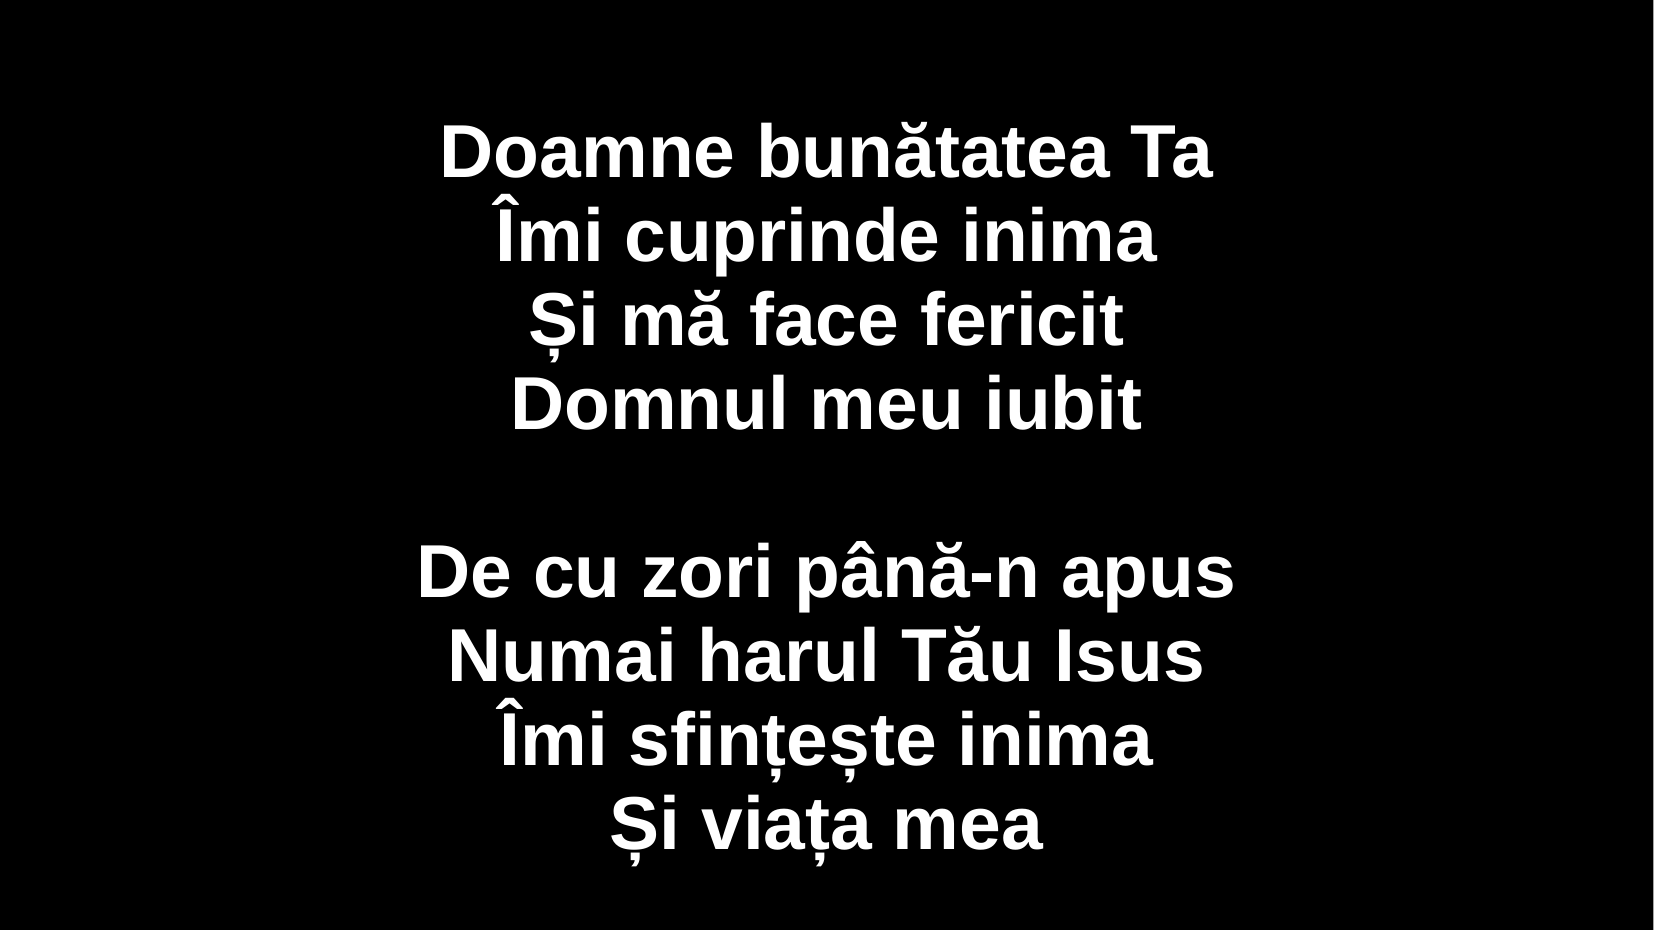

# Doamne bunătatea Ta
Îmi cuprinde inima
Și mă face fericit
Domnul meu iubit
De cu zori până-n apus
Numai harul Tău Isus
Îmi sfințește inima
Și viața mea